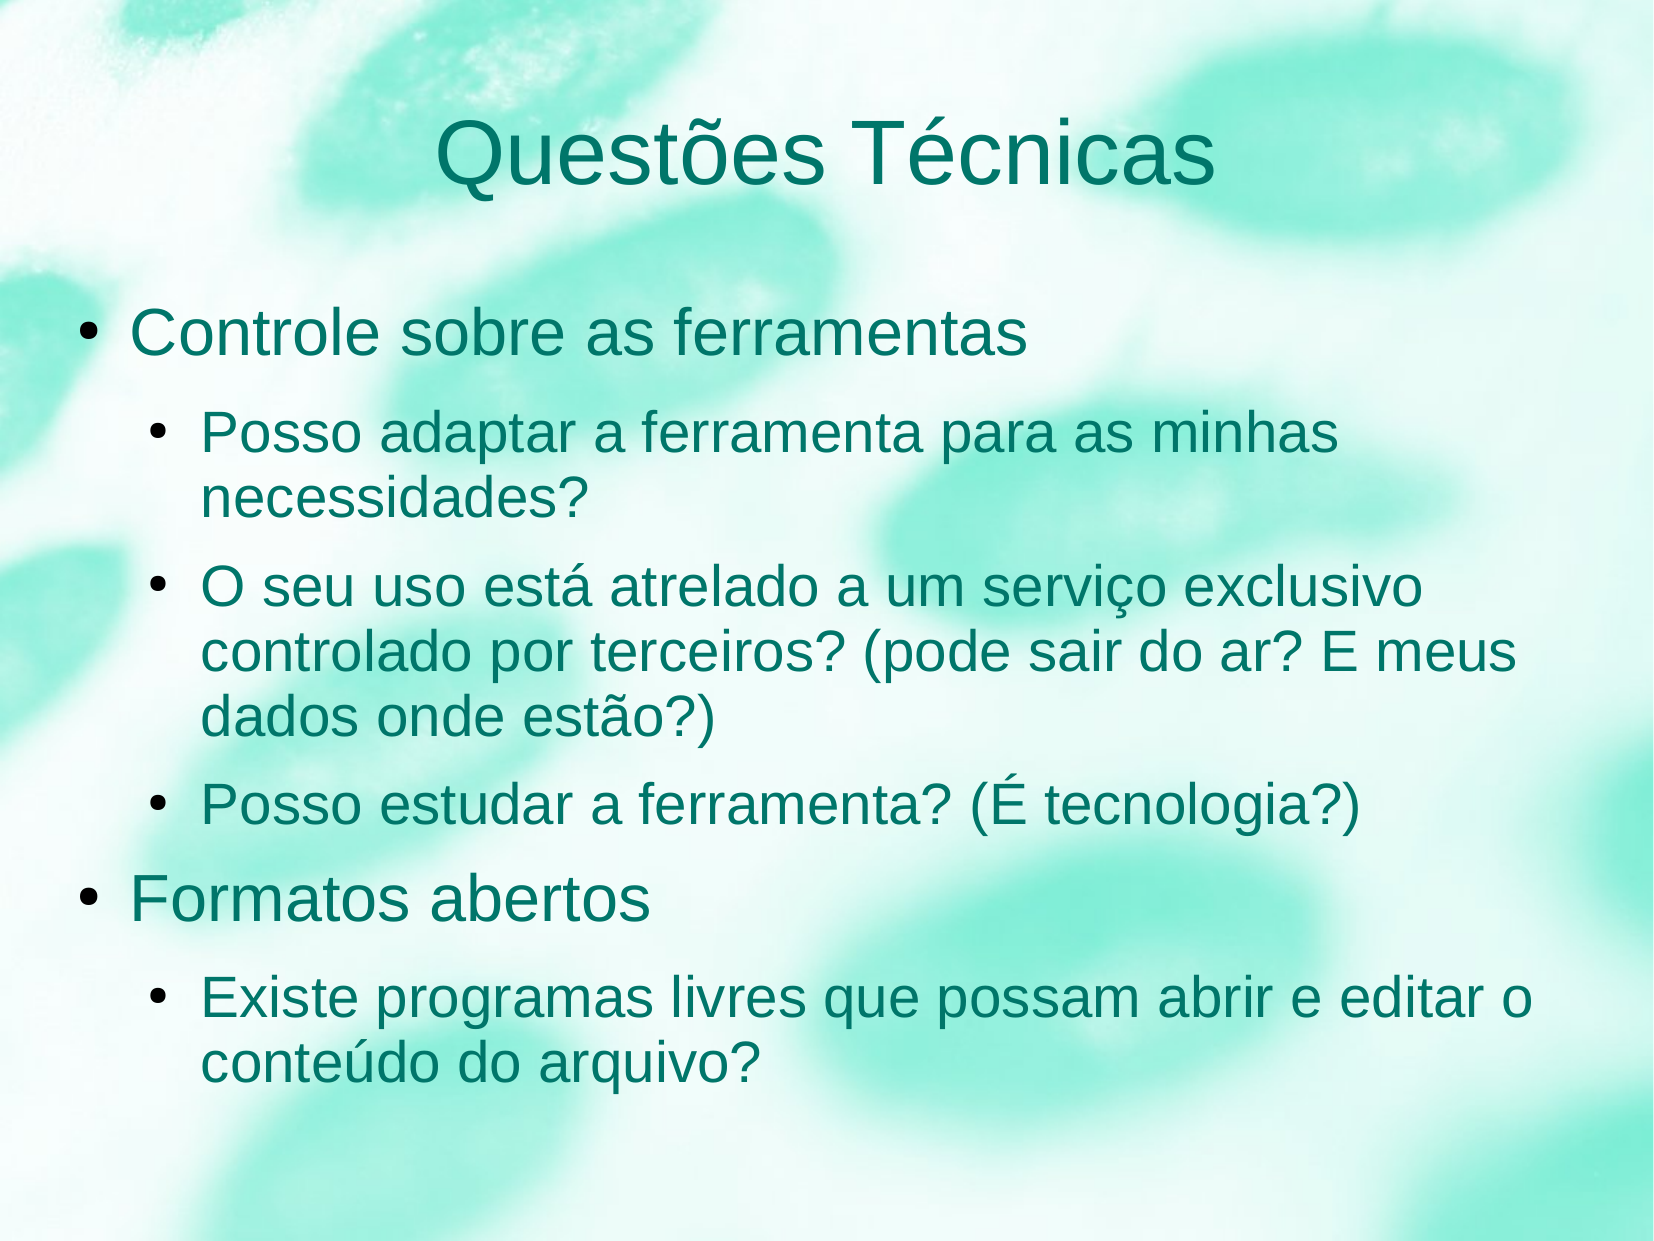

# Questões Técnicas
Controle sobre as ferramentas
Posso adaptar a ferramenta para as minhas necessidades?
O seu uso está atrelado a um serviço exclusivo controlado por terceiros? (pode sair do ar? E meus dados onde estão?)
Posso estudar a ferramenta? (É tecnologia?)
Formatos abertos
Existe programas livres que possam abrir e editar o conteúdo do arquivo?